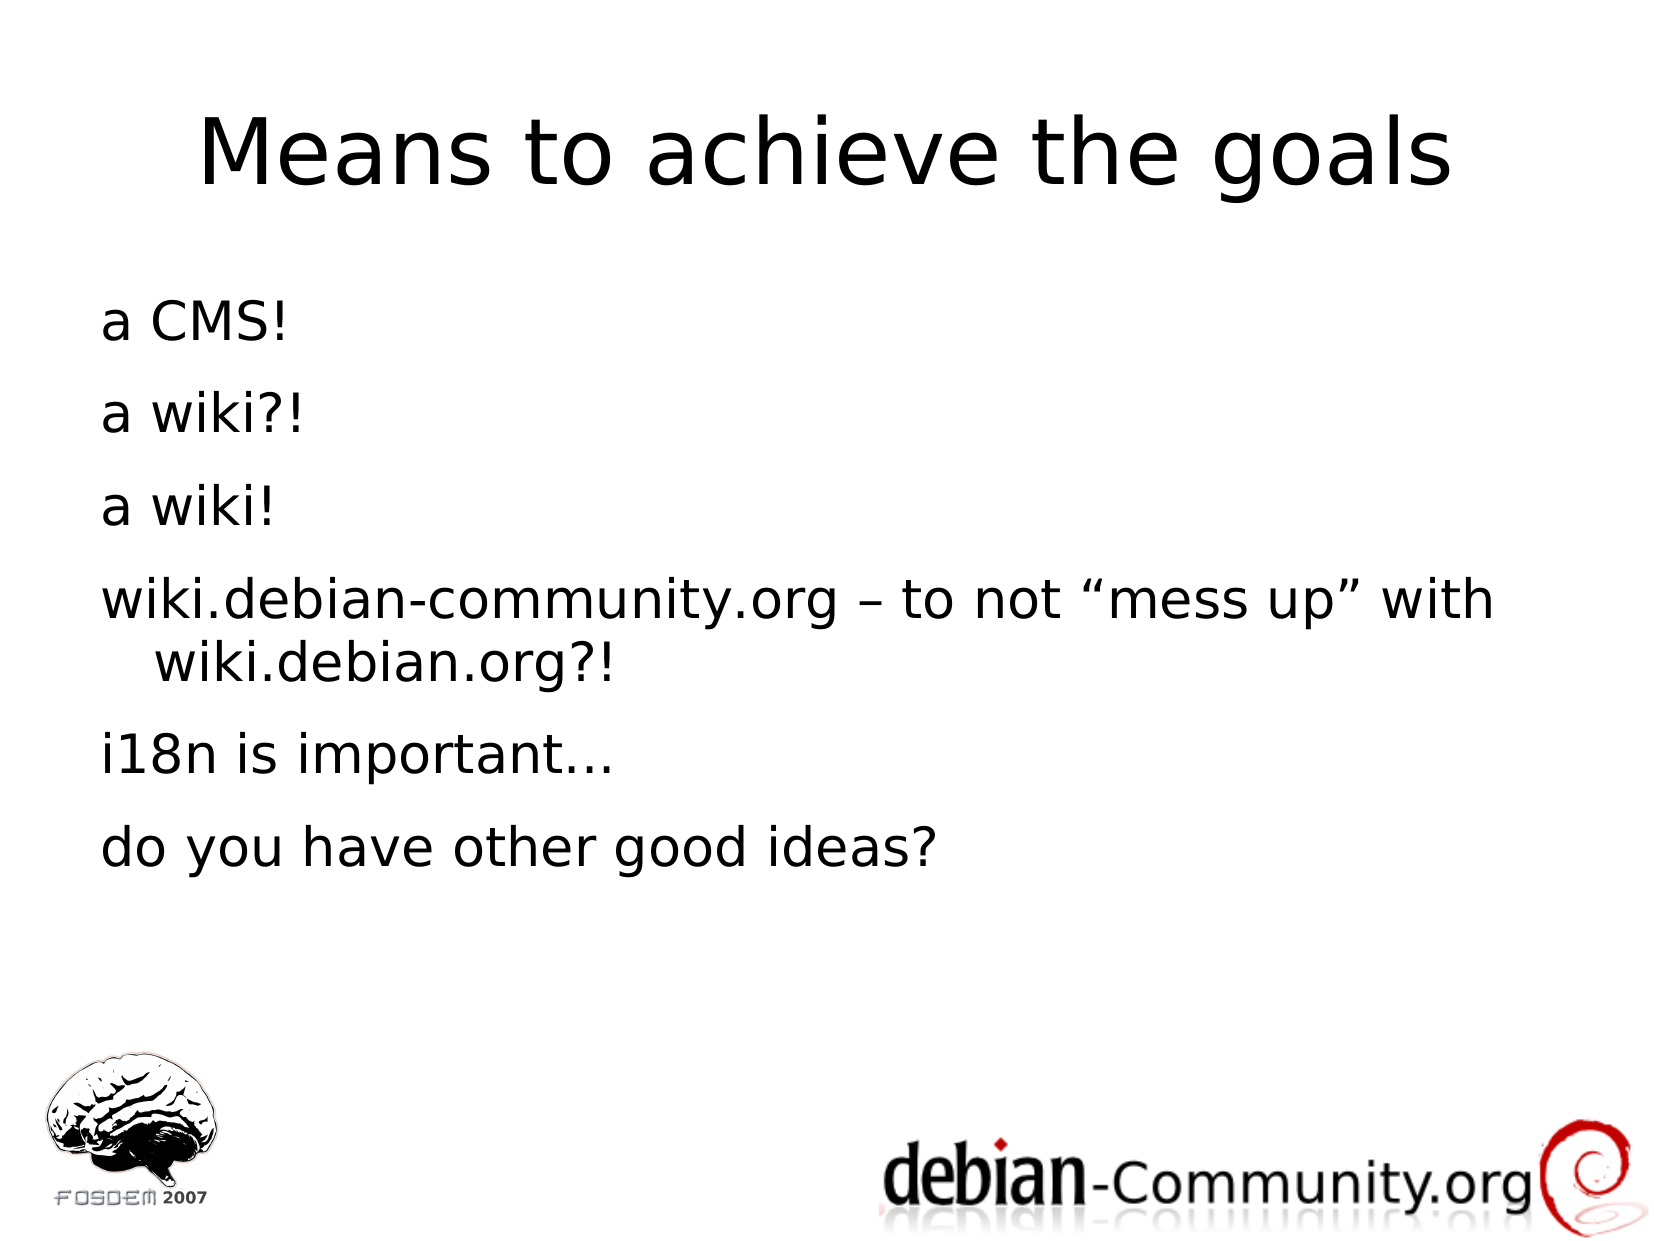

# Means to achieve the goals
a CMS!
a wiki?!
a wiki!
wiki.debian-community.org – to not “mess up” with wiki.debian.org?!
i18n is important...
do you have other good ideas?